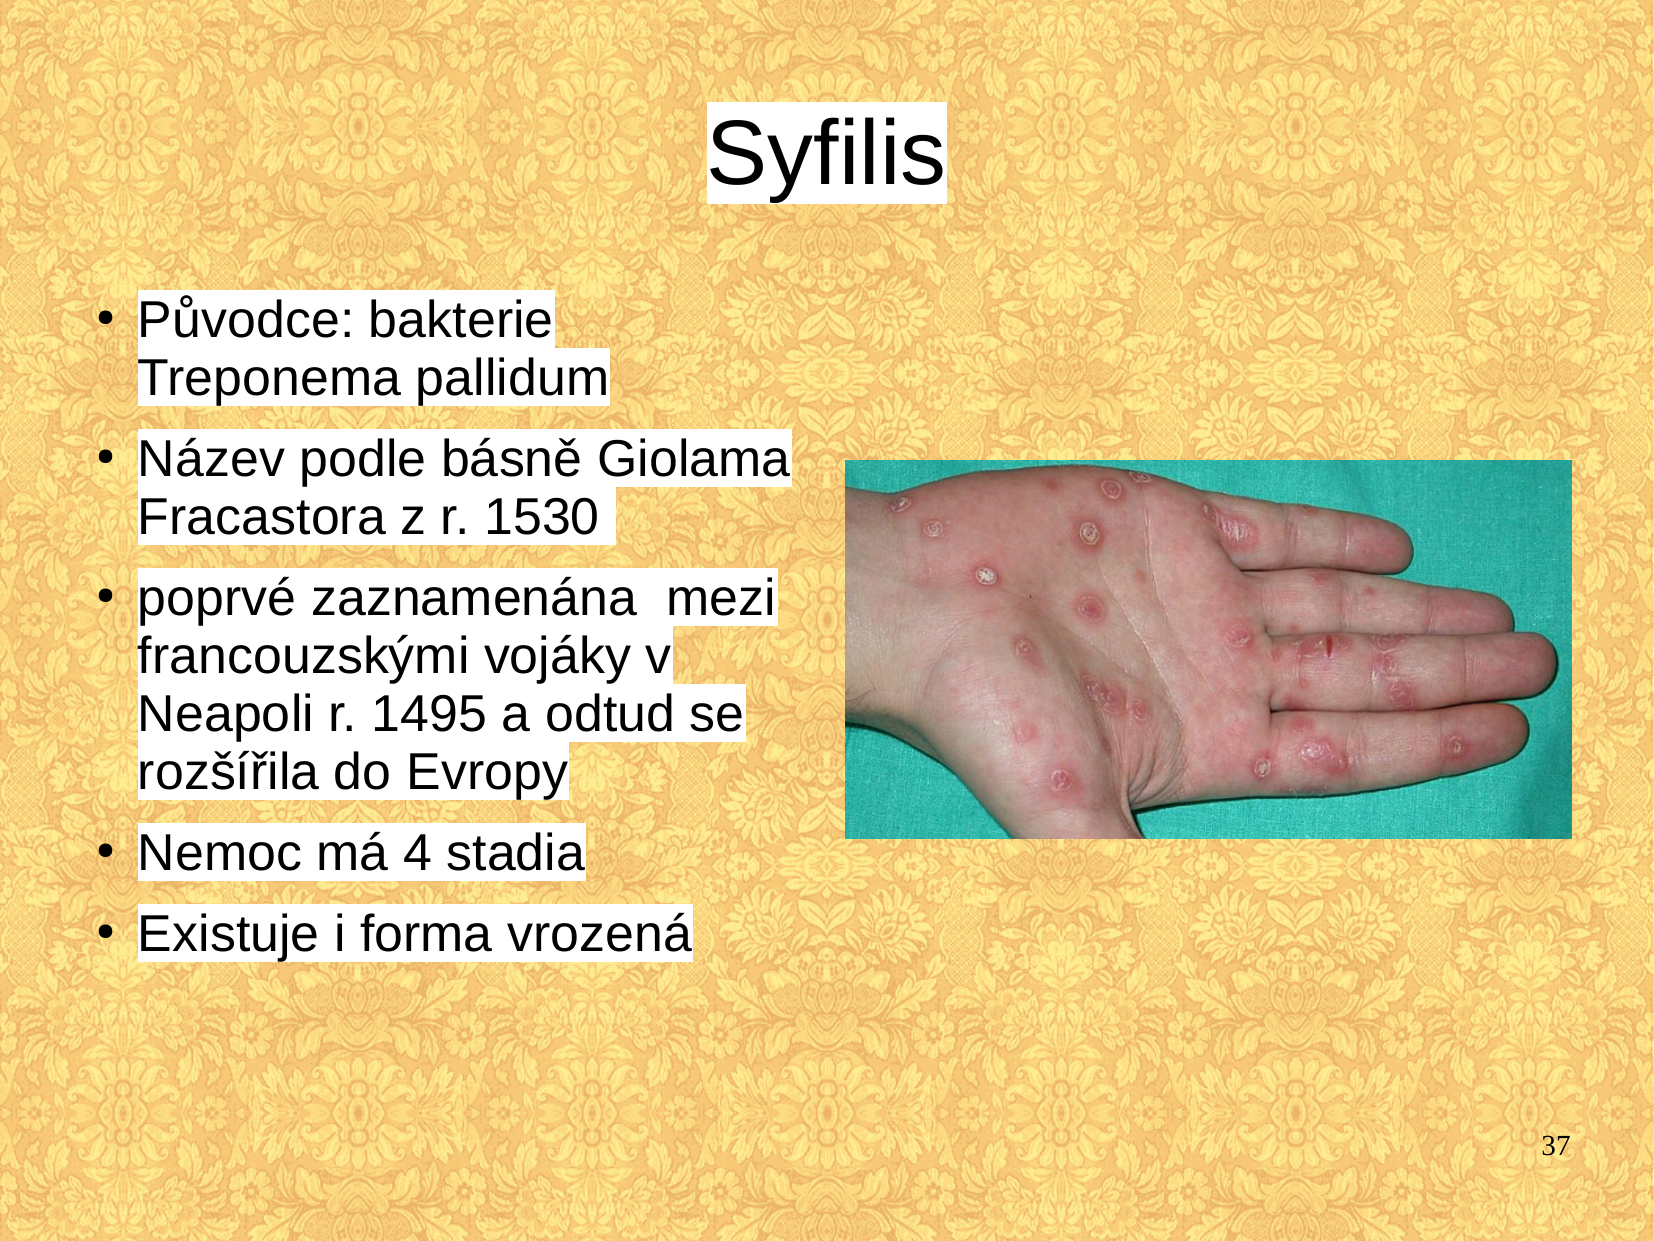

# Syfilis
Původce: bakterie Treponema pallidum
Název podle básně Giolama Fracastora z r. 1530
poprvé zaznamenána mezi francouzskými vojáky v Neapoli r. 1495 a odtud se rozšířila do Evropy
Nemoc má 4 stadia
Existuje i forma vrozená
37